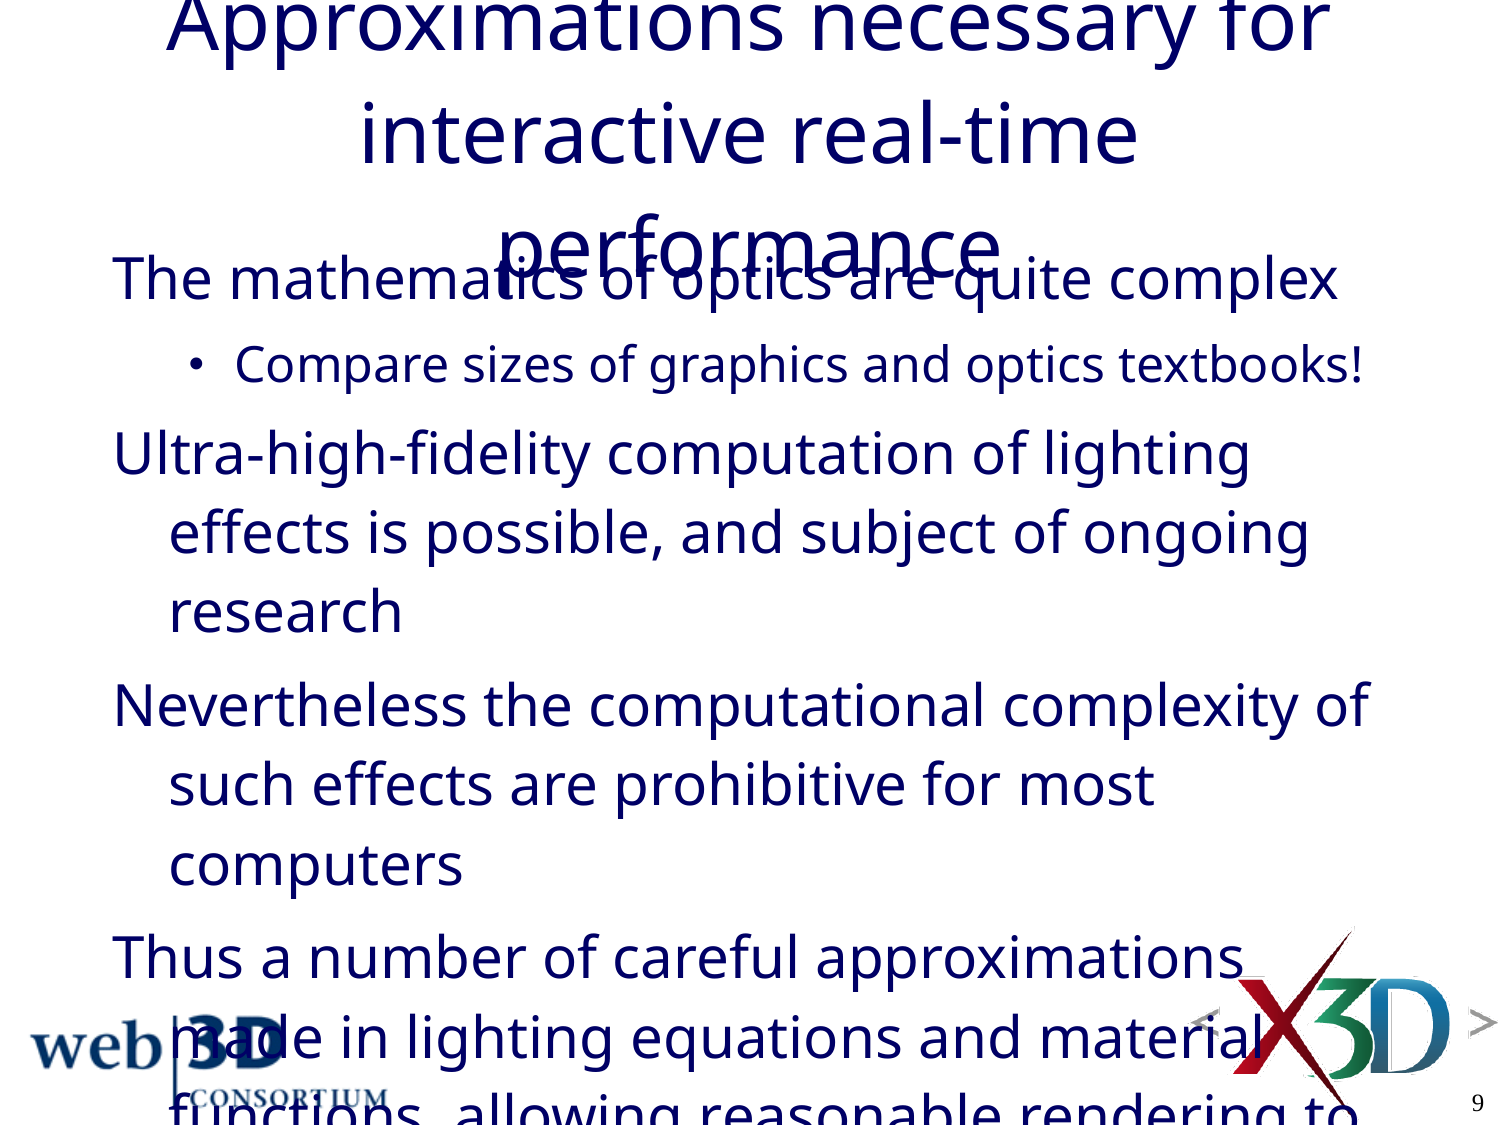

# Approximations necessary for interactive real-time performance
The mathematics of optics are quite complex
Compare sizes of graphics and optics textbooks!
Ultra-high-fidelity computation of lighting effects is possible, and subject of ongoing research
Nevertheless the computational complexity of such effects are prohibitive for most computers
Thus a number of careful approximations made in lighting equations and material functions, allowing reasonable rendering to occur while supporting interactive real-time performance